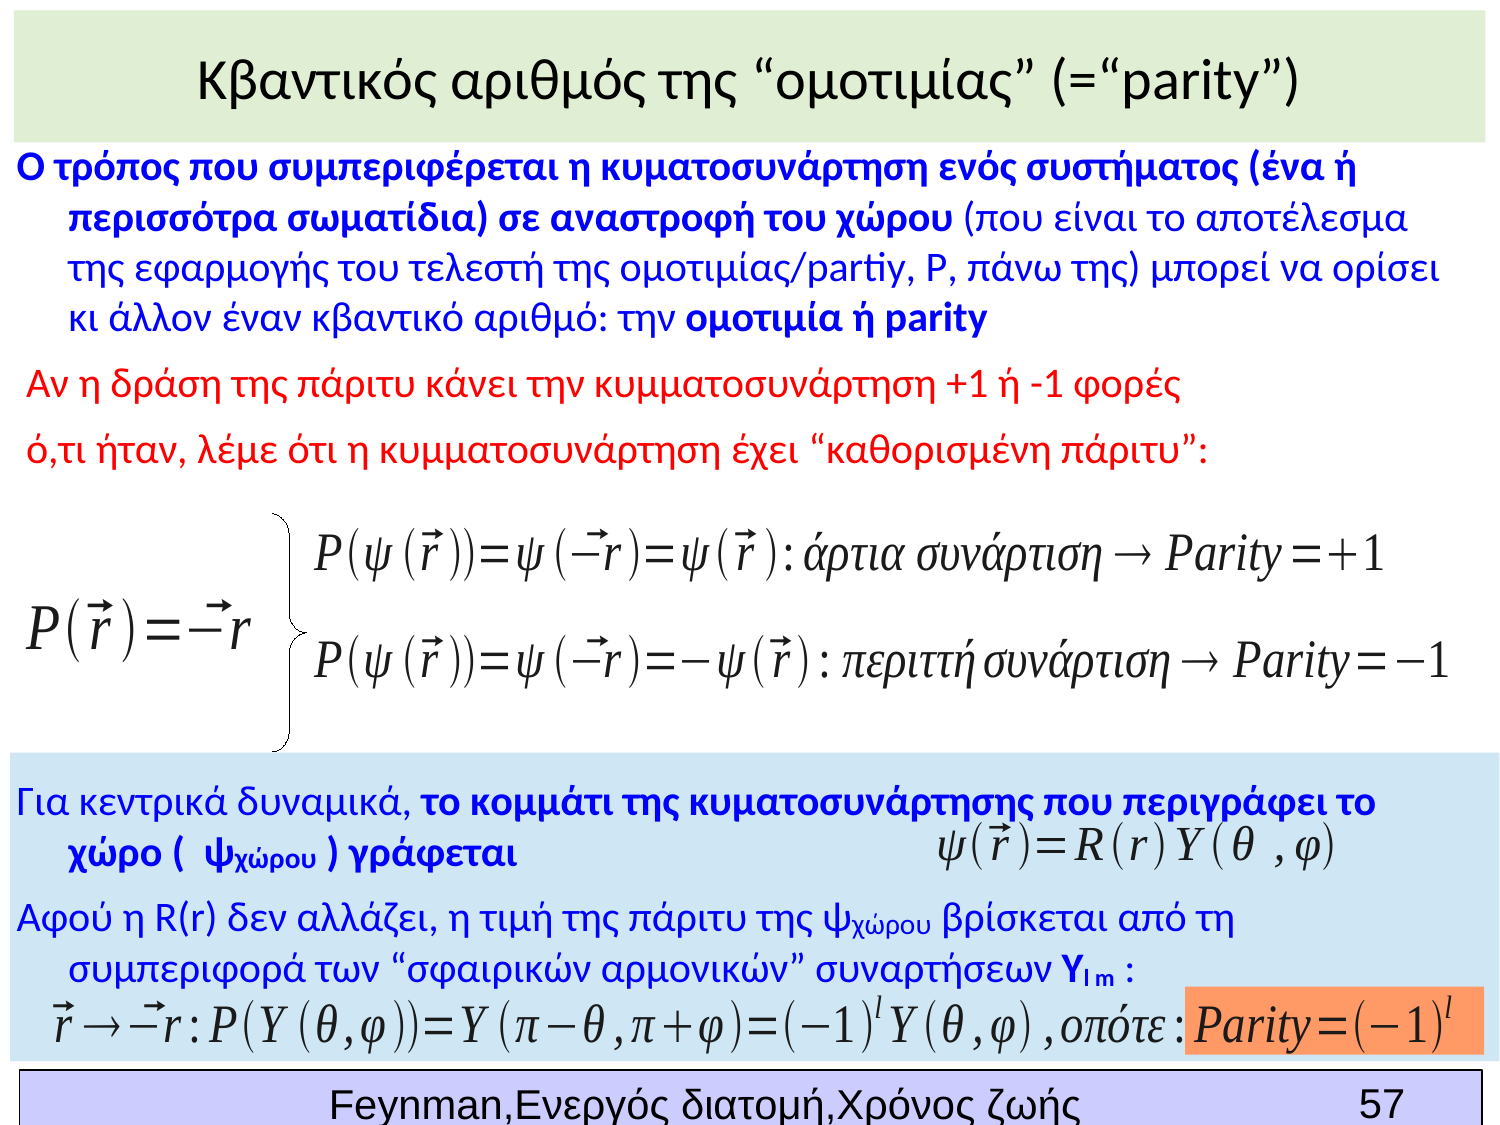

Κβαντικός αριθμός της “ομοτιμίας” (=“parity”)
# Ο τρόπος που συμπεριφέρεται η κυματοσυνάρτηση ενός συστήματος (ένα ή περισσότρα σωματίδια) σε αναστροφή του χώρου (που είναι το αποτέλεσμα της εφαρμογής του τελεστή της ομοτιμίας/partiy, P, πάνω της) μπορεί να ορίσει κι άλλον έναν κβαντικό αριθμό: την ομοτιμία ή parity
 Αν η δράση της πάριτυ κάνει την κυμματοσυνάρτηση +1 ή -1 φορές
 ό,τι ήταν, λέμε ότι η κυμματοσυνάρτηση έχει “καθορισμένη πάριτυ”:
Για κεντρικά δυναμικά, το κομμάτι της κυματοσυνάρτησης που περιγράφει το χώρο ( ψχώρου ) γράφεται
Αφού η R(r) δεν αλλάζει, η τιμή της πάριτυ της ψχώρου βρίσκεται από τη συμπεριφορά των “σφαιρικών αρμονικών” συναρτήσεων Yl m :
57
Feynman,Eνεργός διατομή,Xρόνος ζωής
P